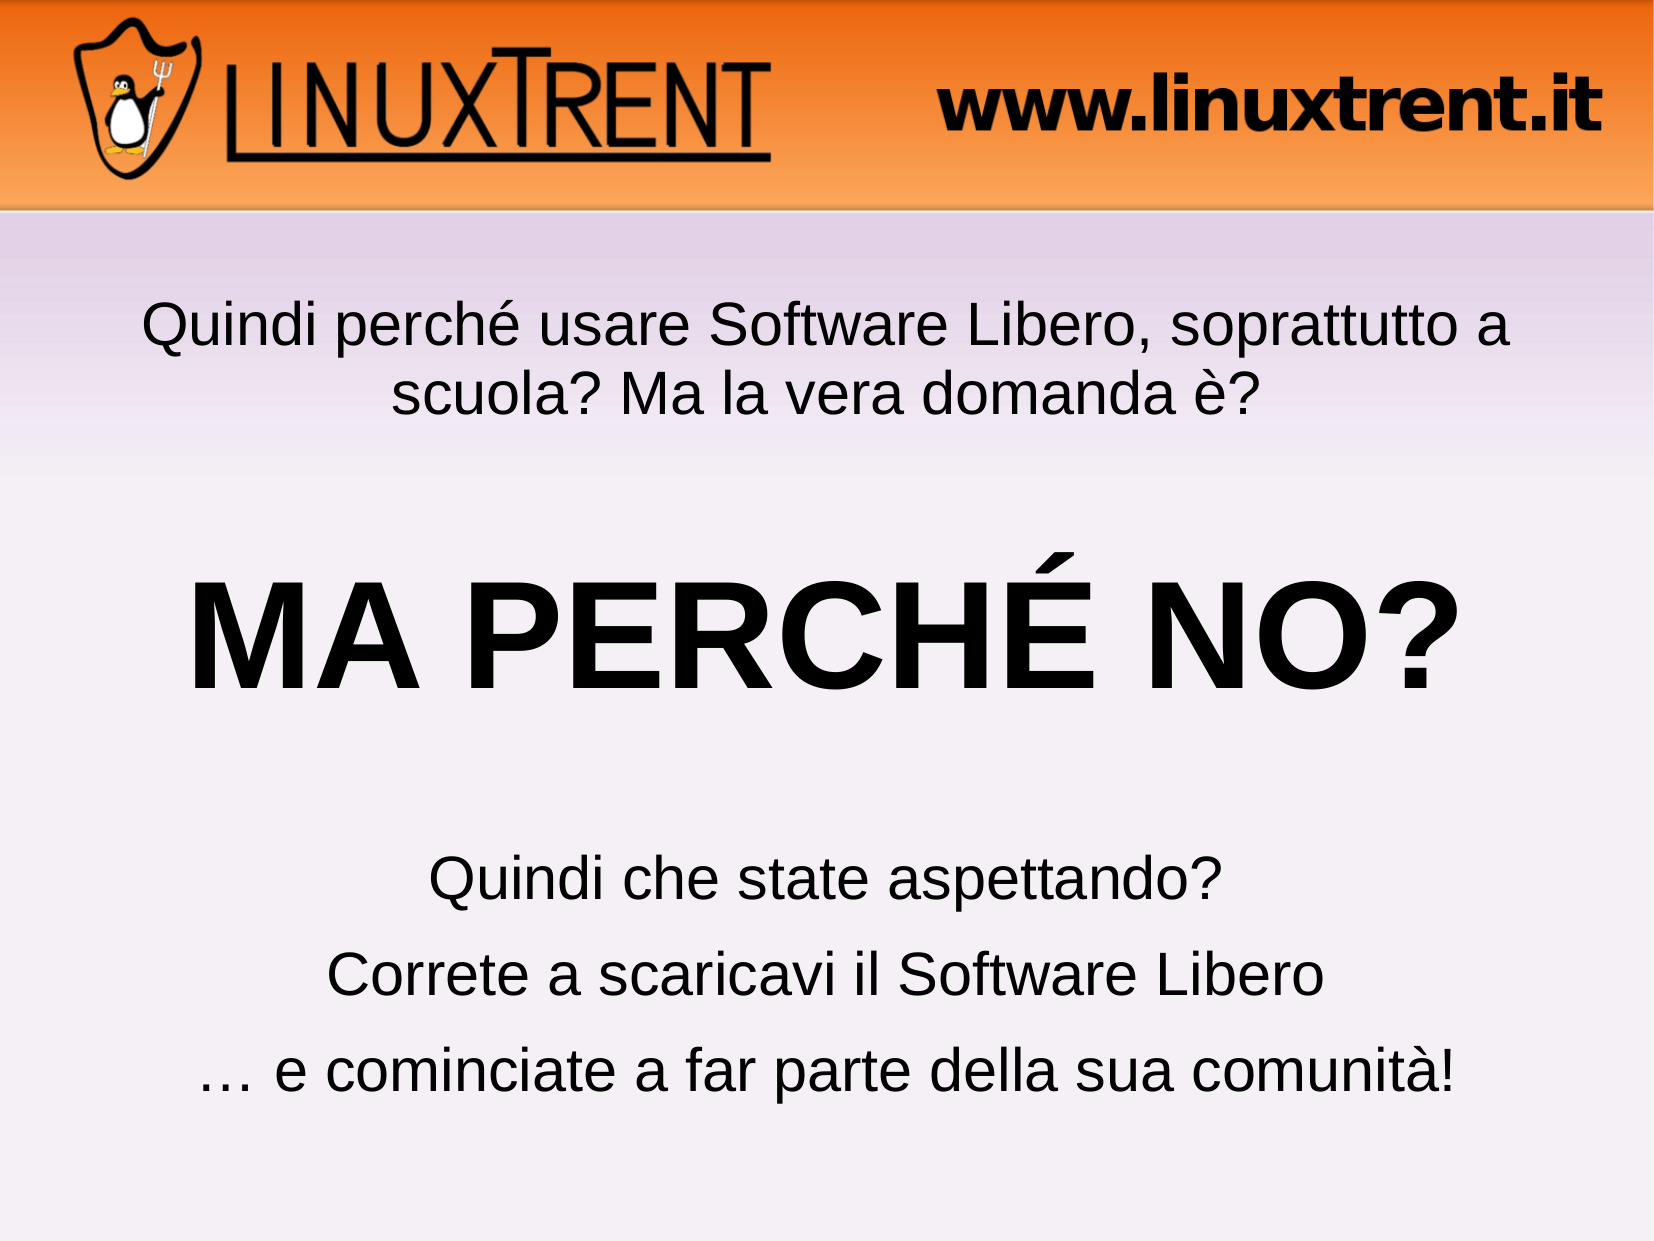

# Quindi perché usare Software Libero, soprattutto a scuola? Ma la vera domanda è?
MA PERCHÉ NO?
Quindi che state aspettando?
Correte a scaricavi il Software Libero
… e cominciate a far parte della sua comunità!